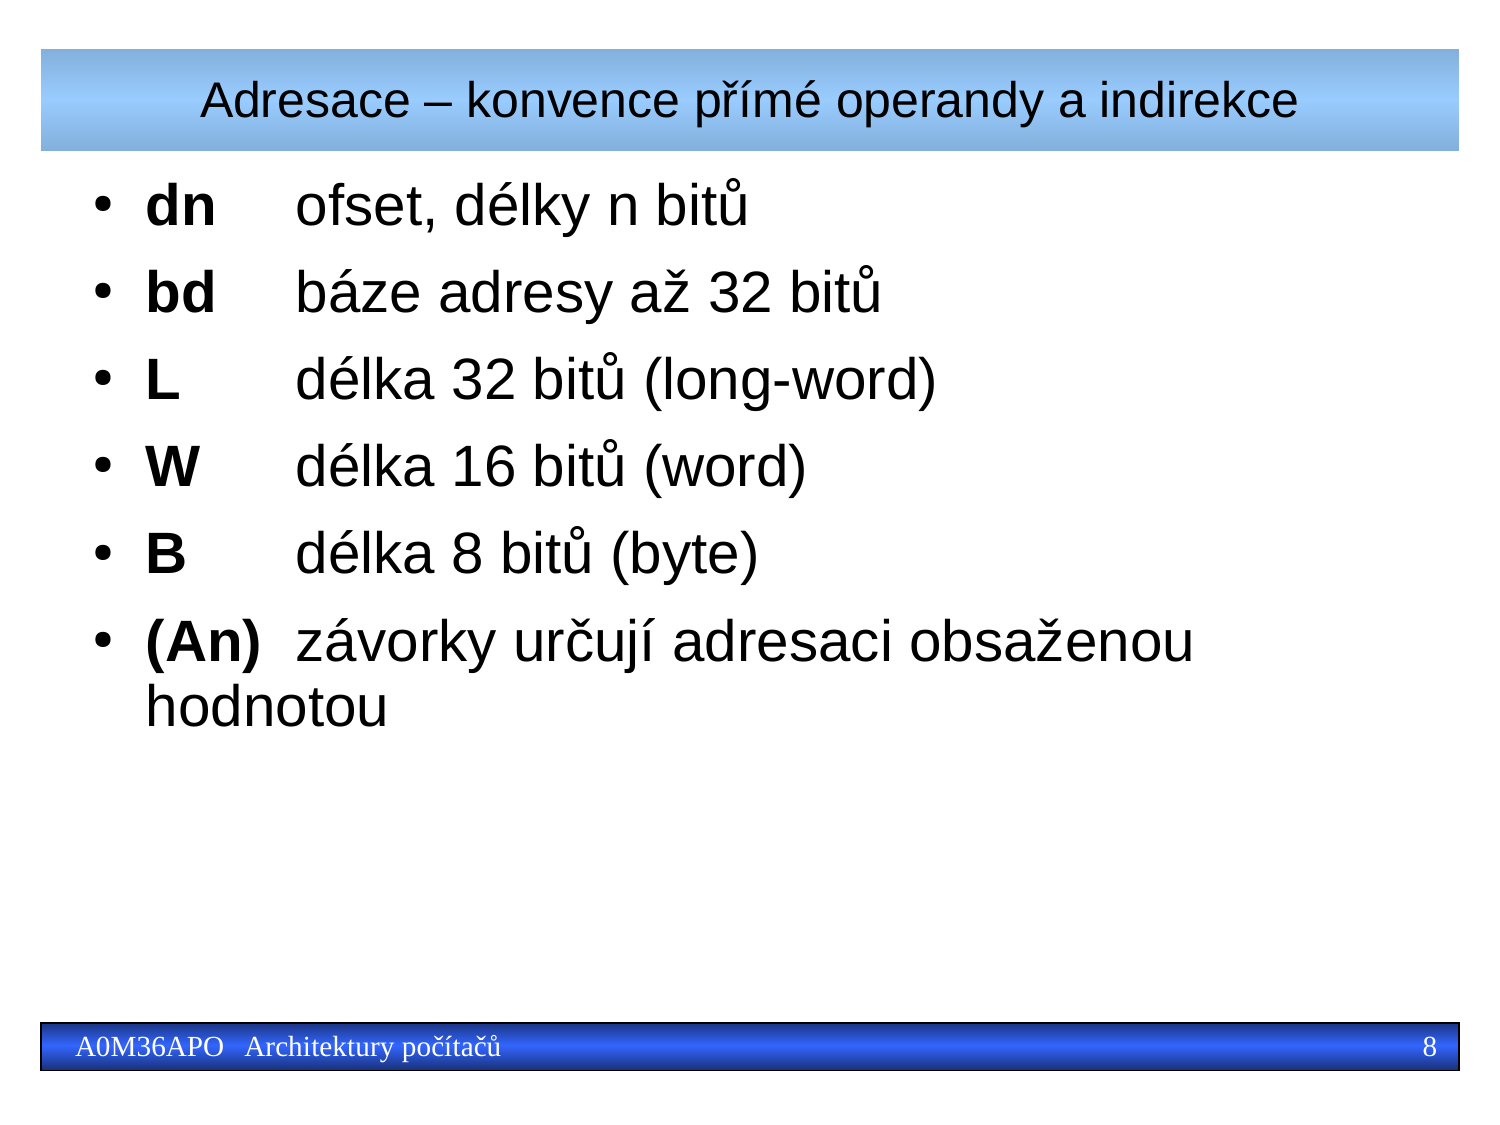

# Adresace – konvence přímé operandy a indirekce
dn	ofset, délky n bitů
bd	báze adresy až 32 bitů
L	délka 32 bitů (long-word)
W	délka 16 bitů (word)
B	délka 8 bitů (byte)
(An)	závorky určují adresaci obsaženou hodnotou
A0M36APO Architektury počítačů
8